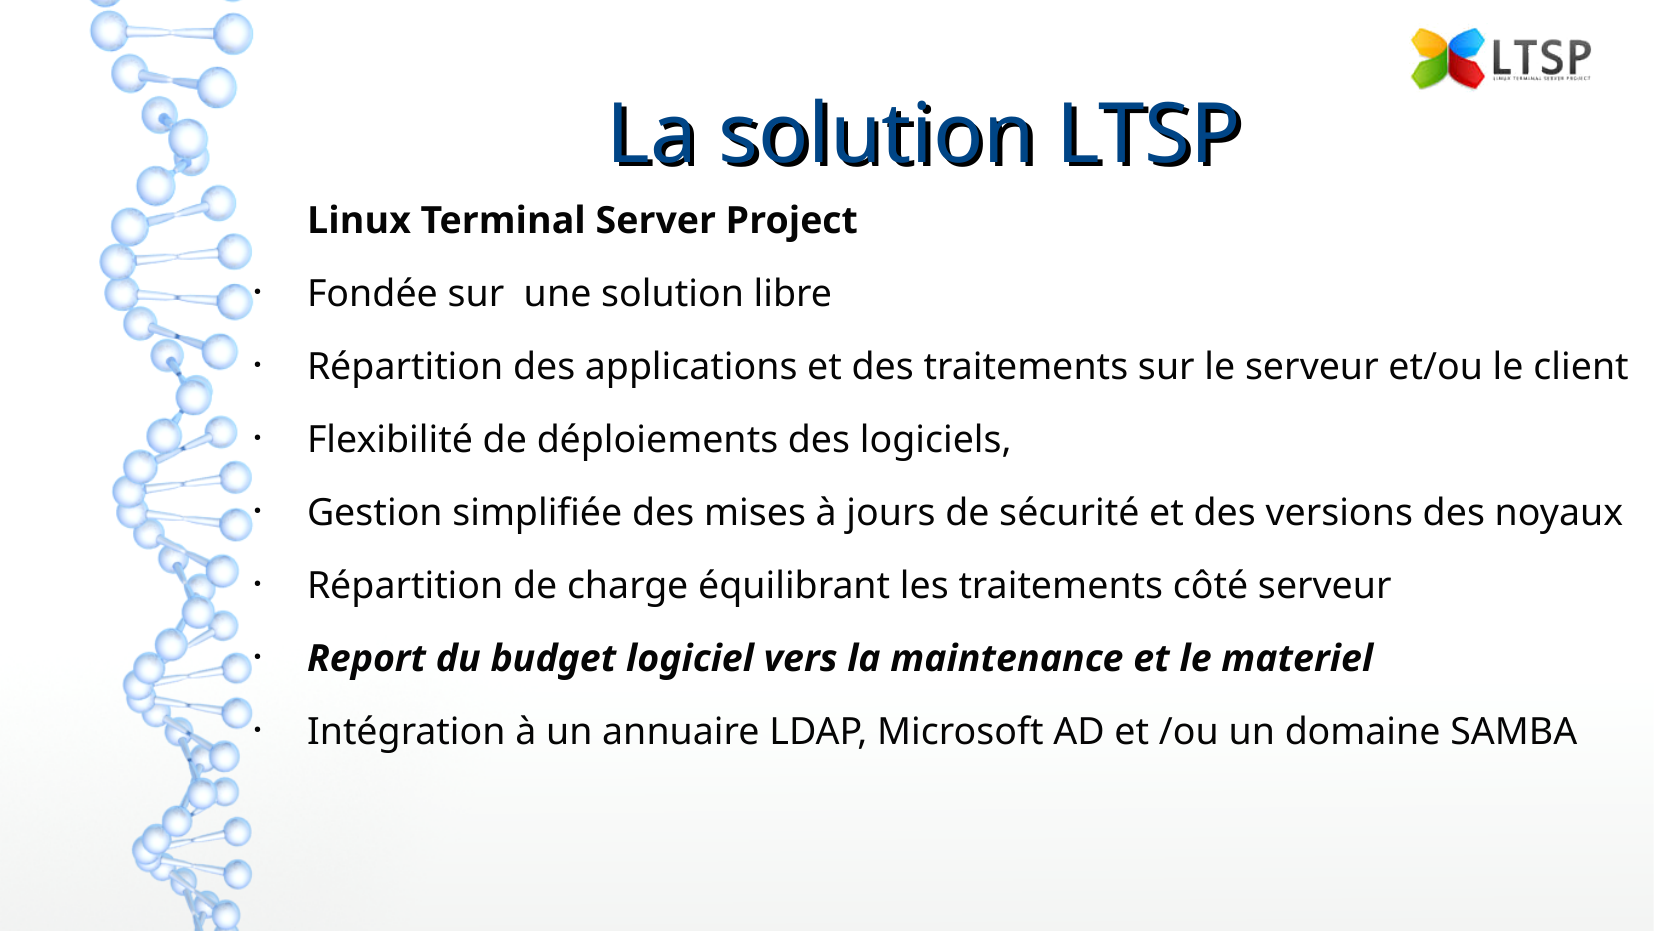

# La solution LTSP
Linux Terminal Server Project
Fondée sur une solution libre
Répartition des applications et des traitements sur le serveur et/ou le client
Flexibilité de déploiements des logiciels,
Gestion simplifiée des mises à jours de sécurité et des versions des noyaux
Répartition de charge équilibrant les traitements côté serveur
Report du budget logiciel vers la maintenance et le materiel
Intégration à un annuaire LDAP, Microsoft AD et /ou un domaine SAMBA